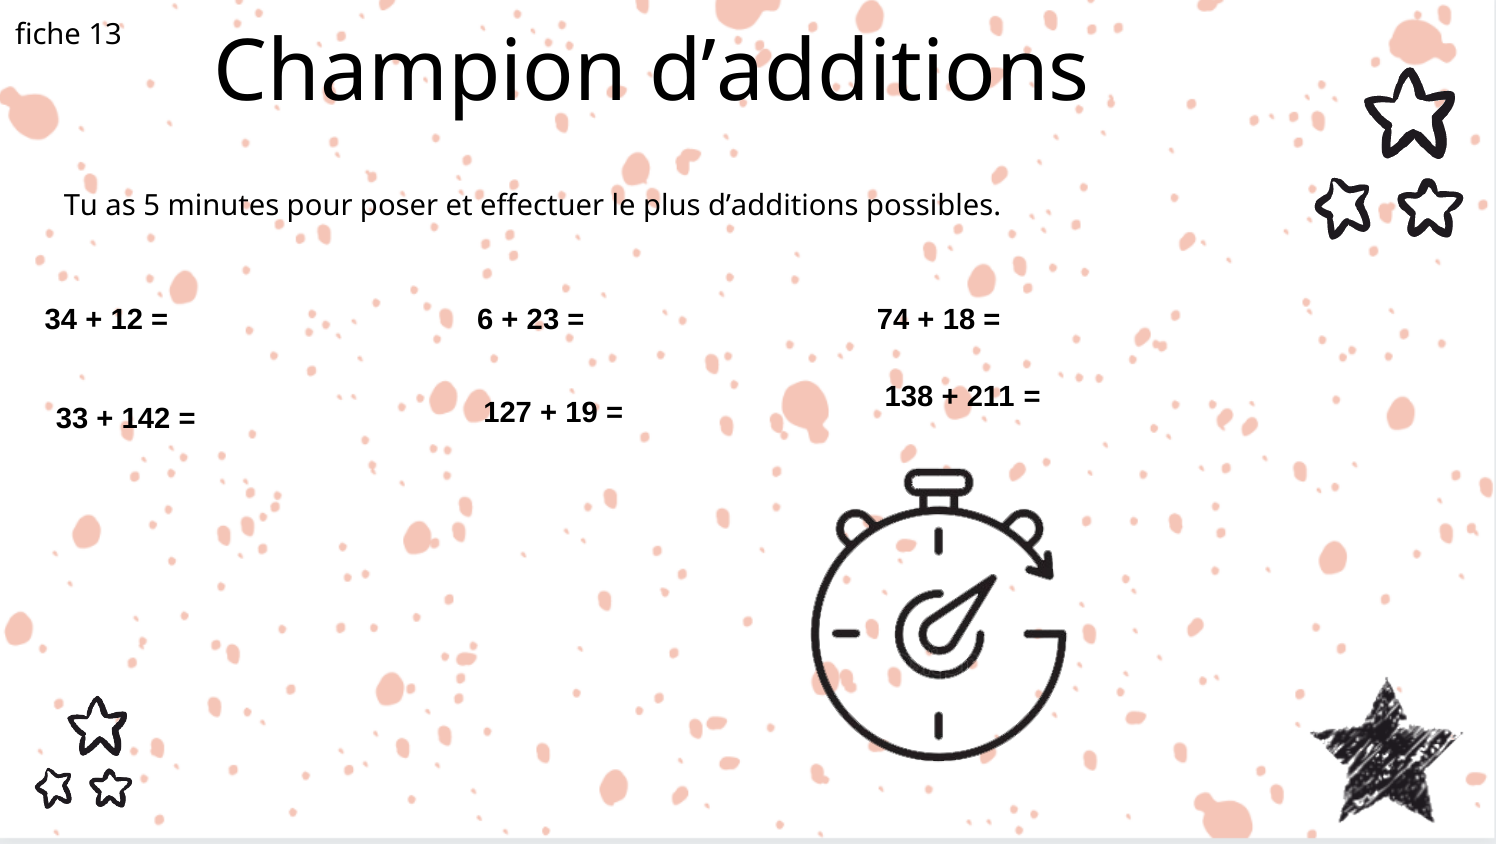

fiche 13
Champion d’additions
Tu as 5 minutes pour poser et effectuer le plus d’additions possibles.
 34 + 12 =
 6 + 23 =
 74 + 18 =
 138 + 211 =
 127 + 19 =
 33 + 142 =